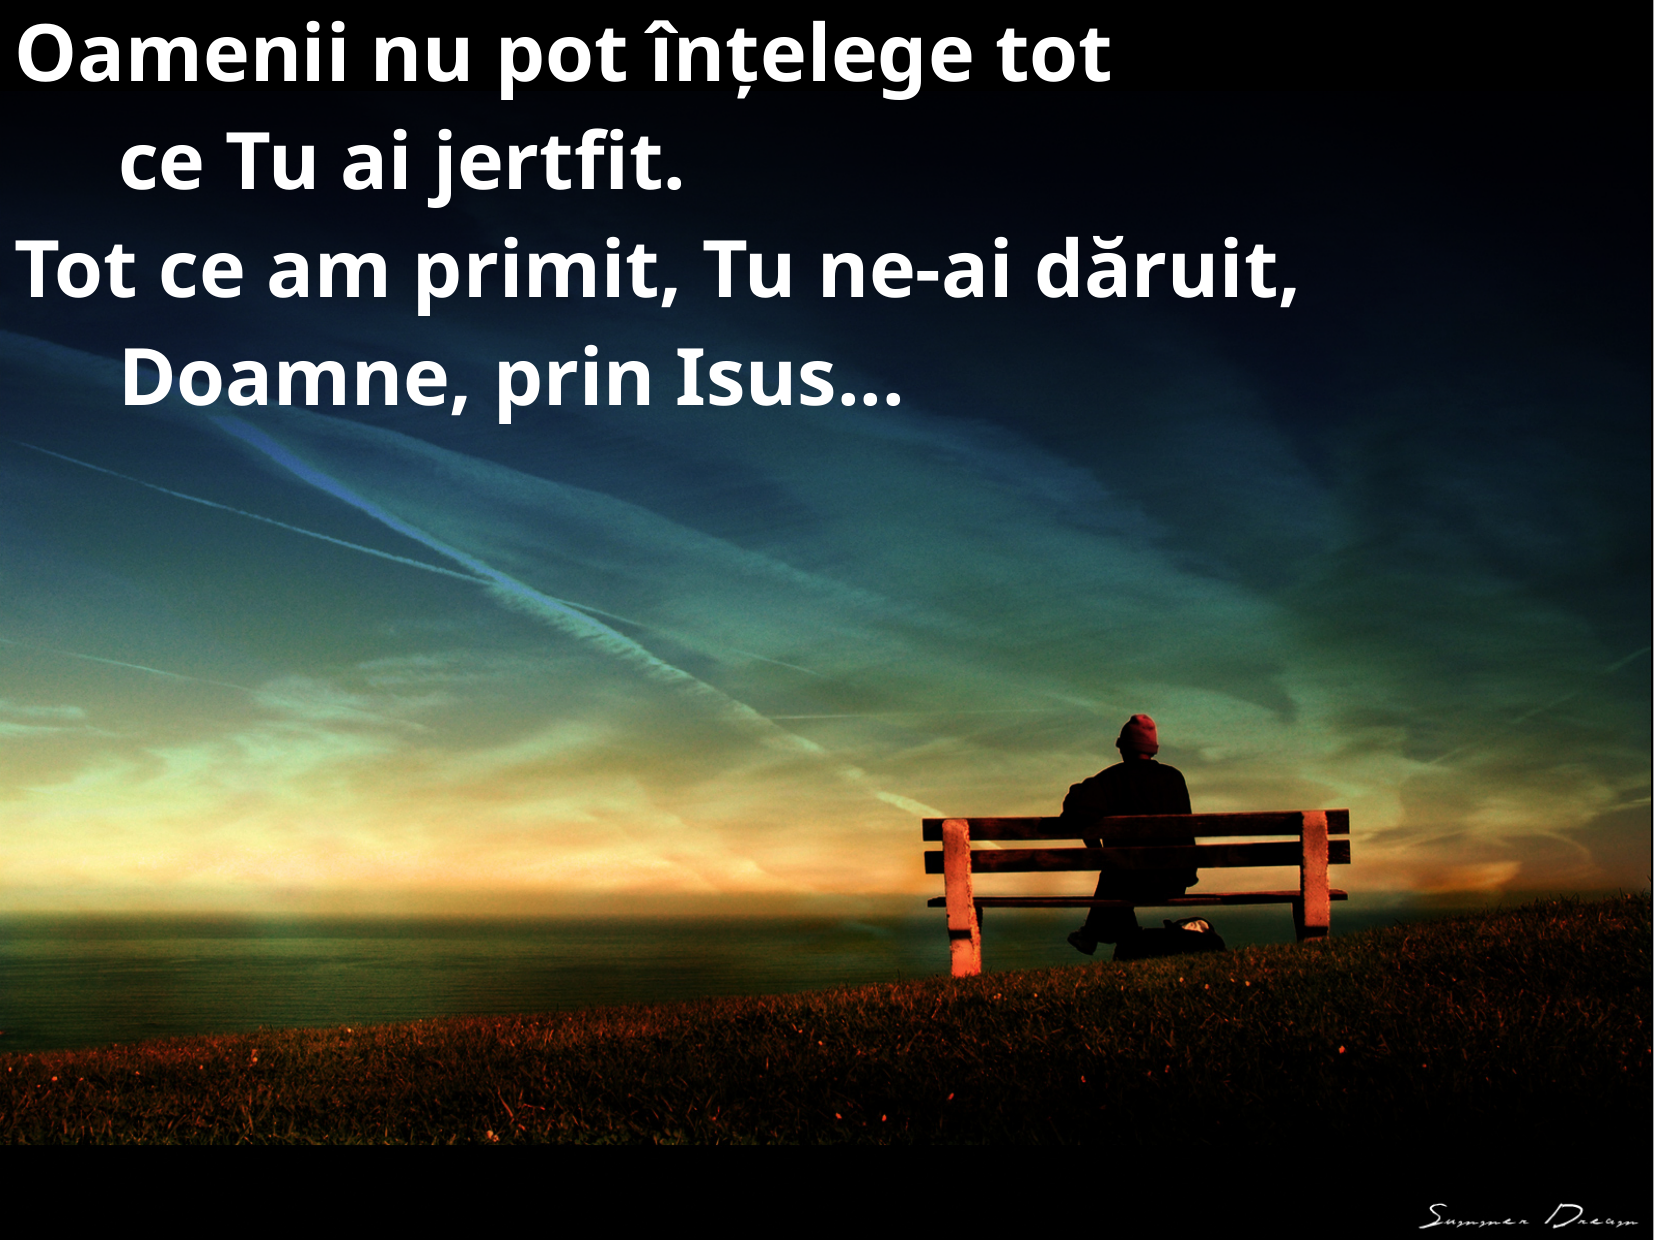

Oamenii nu pot înţelege tot
	ce Tu ai jertfit.
Tot ce am primit, Tu ne-ai dăruit,
	Doamne, prin Isus...